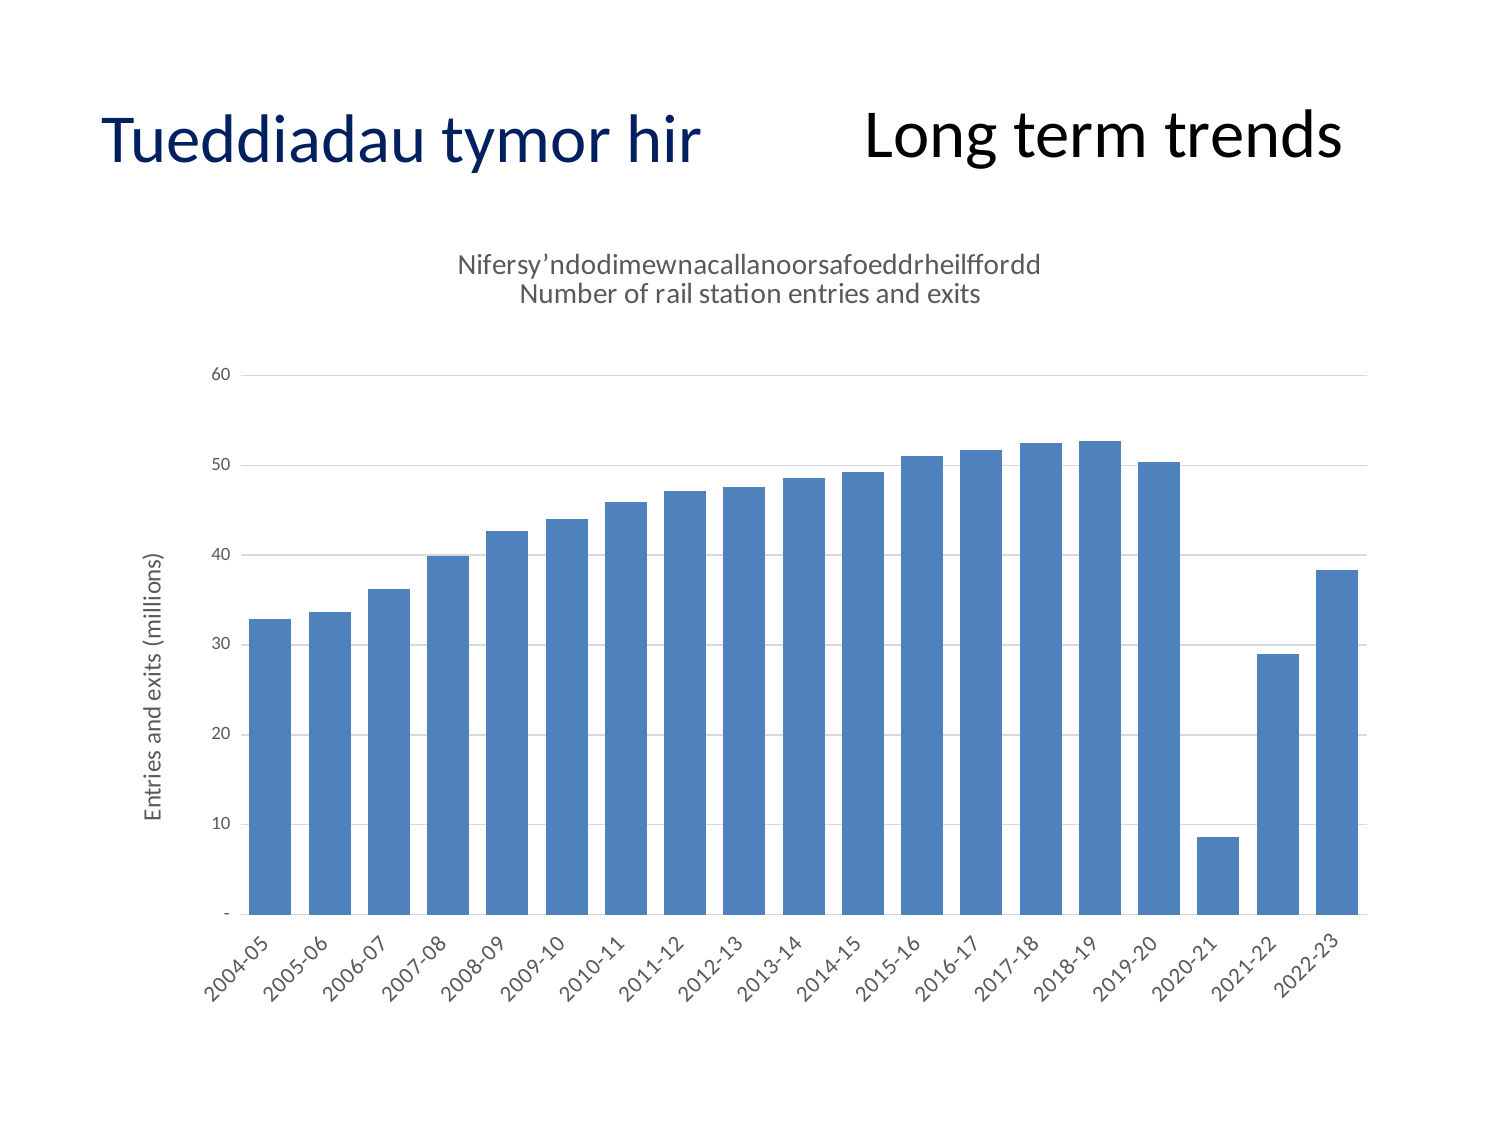

# Tueddiadau tymor hir
Long term trends
### Chart: Nifersy’ndodimewnacallanoorsafoeddrheilffordd
Number of rail station entries and exits
| Category | Number of rail station entries and exits |
|---|---|
| 2004-05 | 32.8453 |
| 2005-06 | 33.71636315 |
| 2006-07 | 36.272559 |
| 2007-08 | 39.926173 |
| 2008-09 | 42.706302 |
| 2009-10 | 44.044354 |
| 2010-11 | 45.94437 |
| 2011-12 | 47.132262 |
| 2012-13 | 47.633884 |
| 2013-14 | 48.633986 |
| 2014-15 | 49.294944 |
| 2015-16 | 51.018694 |
| 2016-17 | 51.66883 |
| 2017-18 | 52.522 |
| 2018-19 | 52.724088 |
| 2019-20 | 50.4162 |
| 2020-21 | 8.678536 |
| 2021-22 | 29.031826 |
| 2022-23 | 38.297014 |